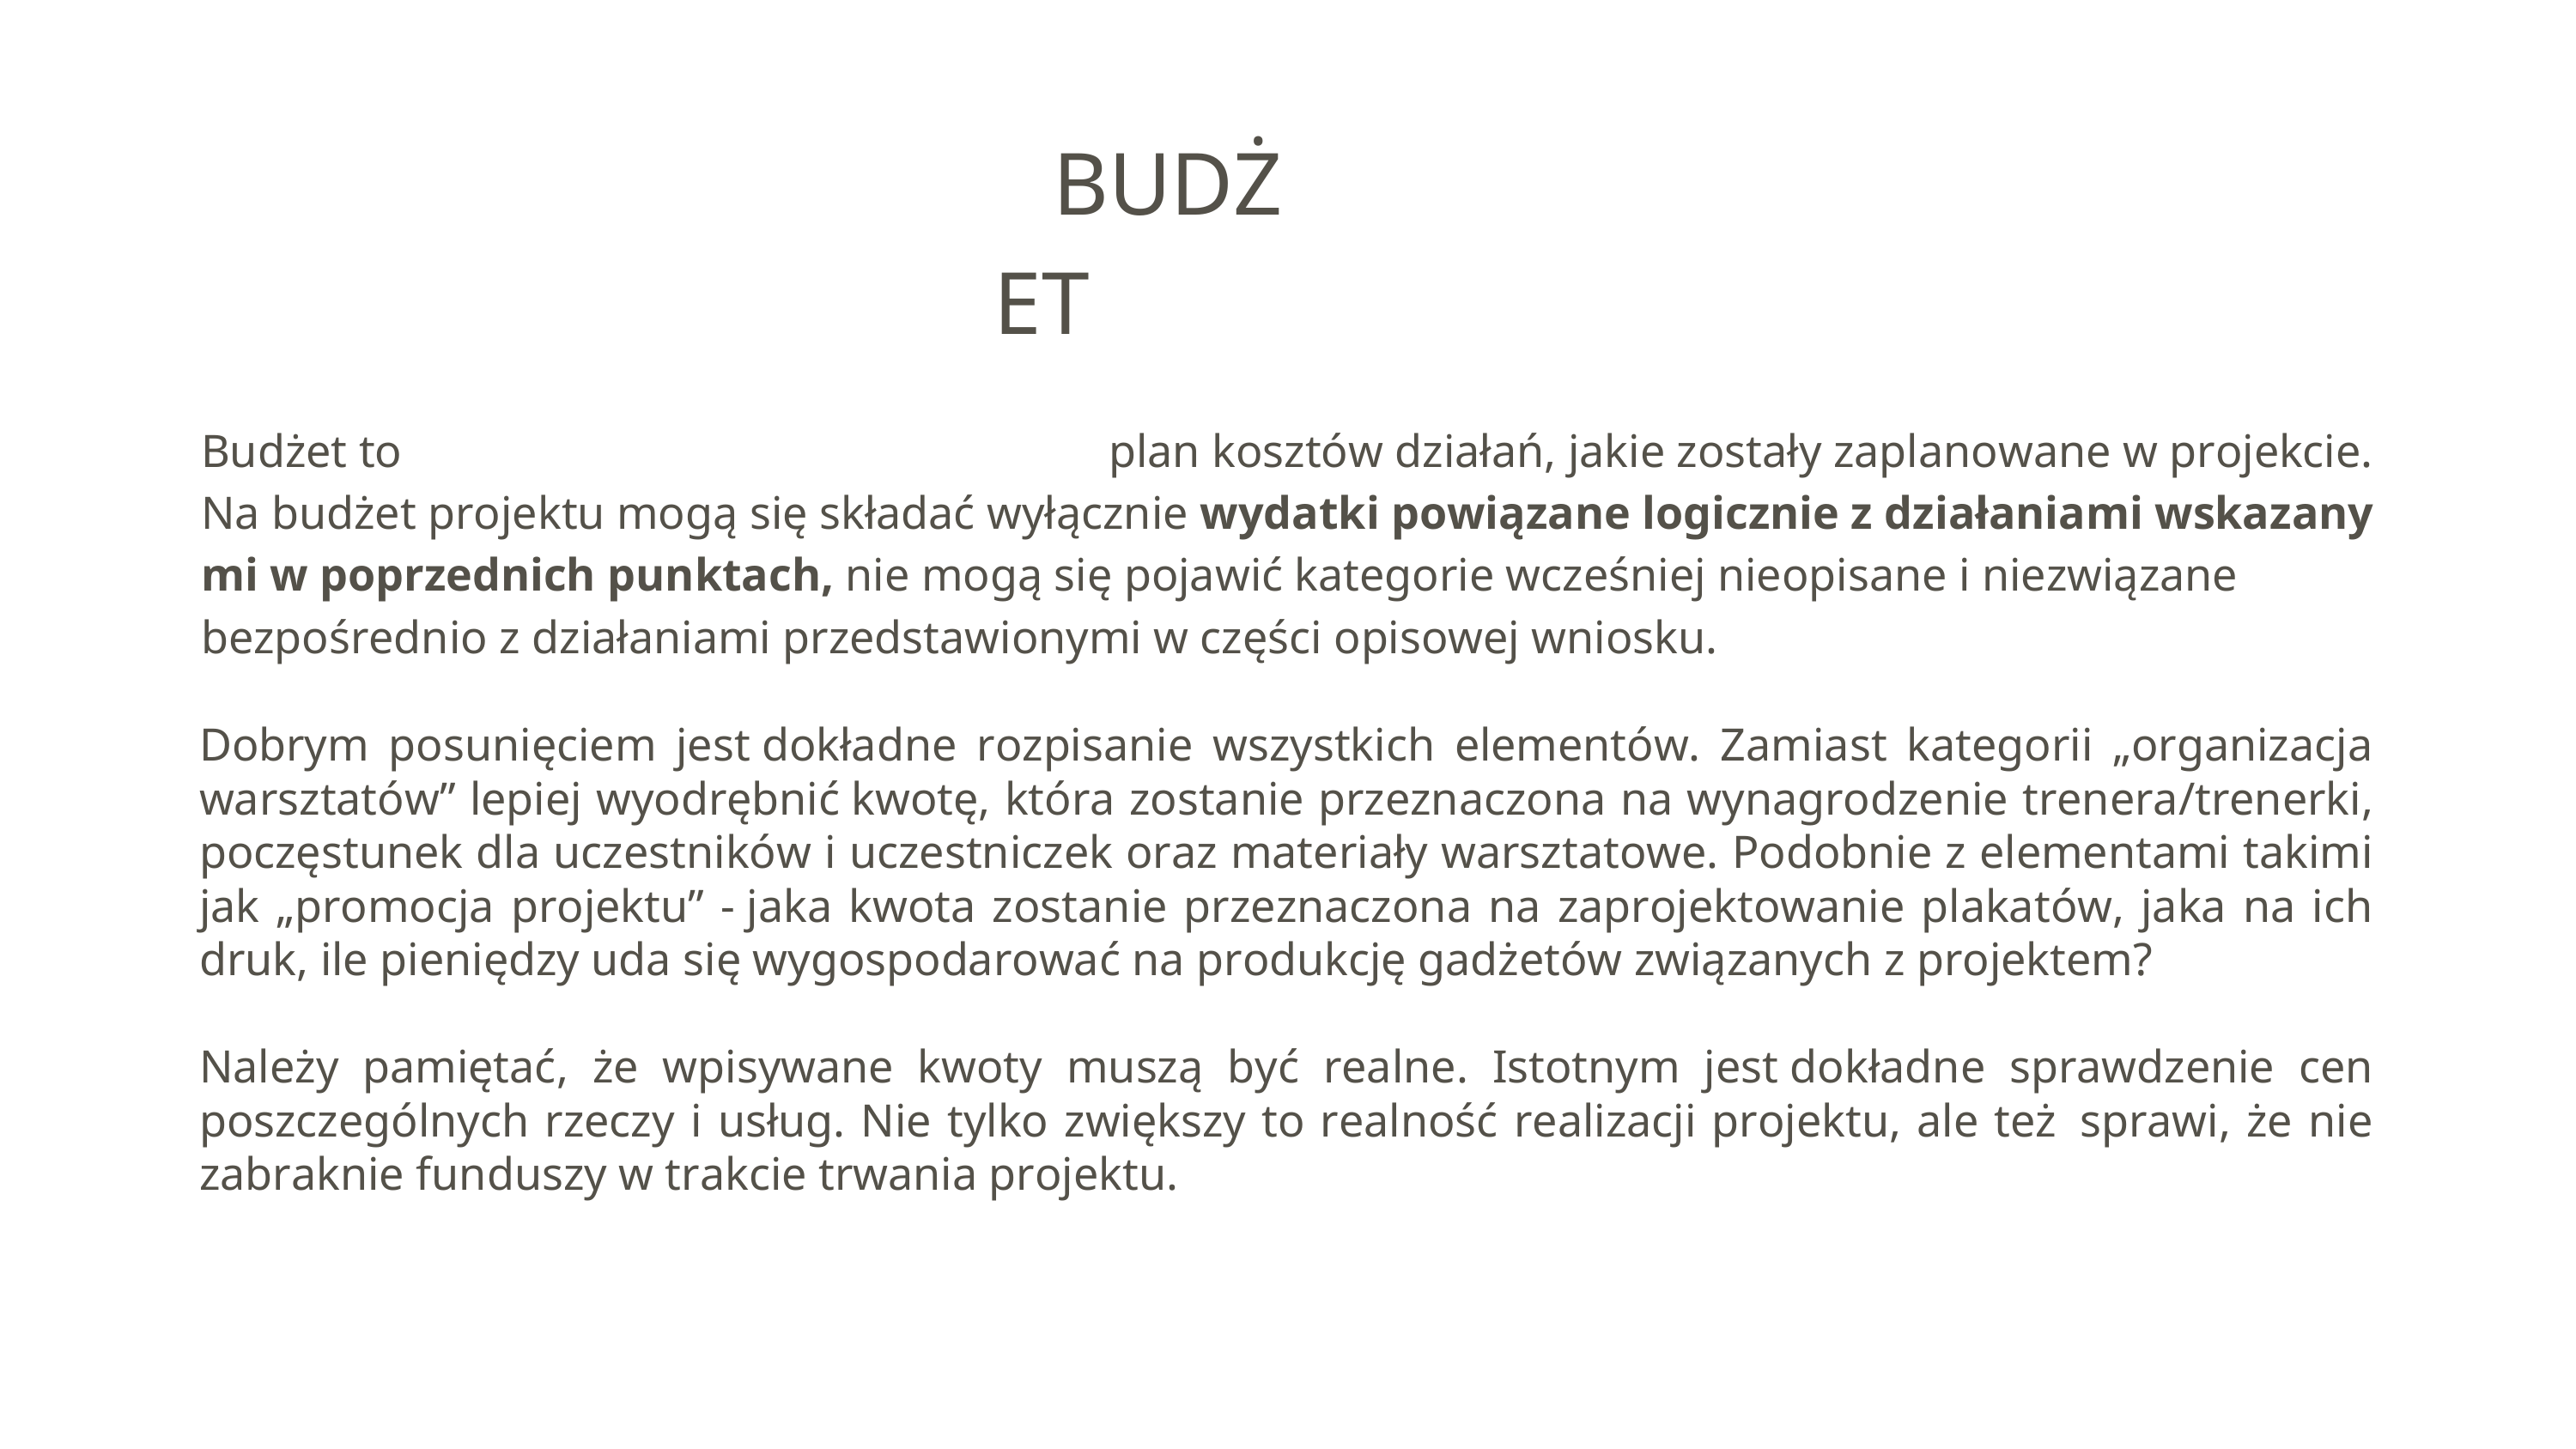

# BUDŻET
Budżet to plan kosztów działań, jakie zostały zaplanowane w projekcie. Na budżet projektu mogą się składać wyłącznie wydatki powiązane logicznie z działaniami wskazanymi w poprzednich punktach, nie mogą się pojawić kategorie wcześniej nieopisane i niezwiązane
bezpośrednio z działaniami przedstawionymi w części opisowej wniosku.
Dobrym posunięciem jest dokładne rozpisanie wszystkich elementów. Zamiast kategorii „organizacja warsztatów” lepiej wyodrębnić kwotę, która zostanie przeznaczona na wynagrodzenie trenera/trenerki, poczęstunek dla uczestników i uczestniczek oraz materiały warsztatowe. Podobnie z elementami takimi jak „promocja projektu” - jaka kwota zostanie przeznaczona na zaprojektowanie plakatów, jaka na ich druk, ile pieniędzy uda się wygospodarować na produkcję gadżetów związanych z projektem?
Należy pamiętać, że wpisywane kwoty muszą być realne. Istotnym jest dokładne sprawdzenie cen poszczególnych rzeczy i usług. Nie tylko zwiększy to realność realizacji projektu, ale też  sprawi, że nie zabraknie funduszy w trakcie trwania projektu.